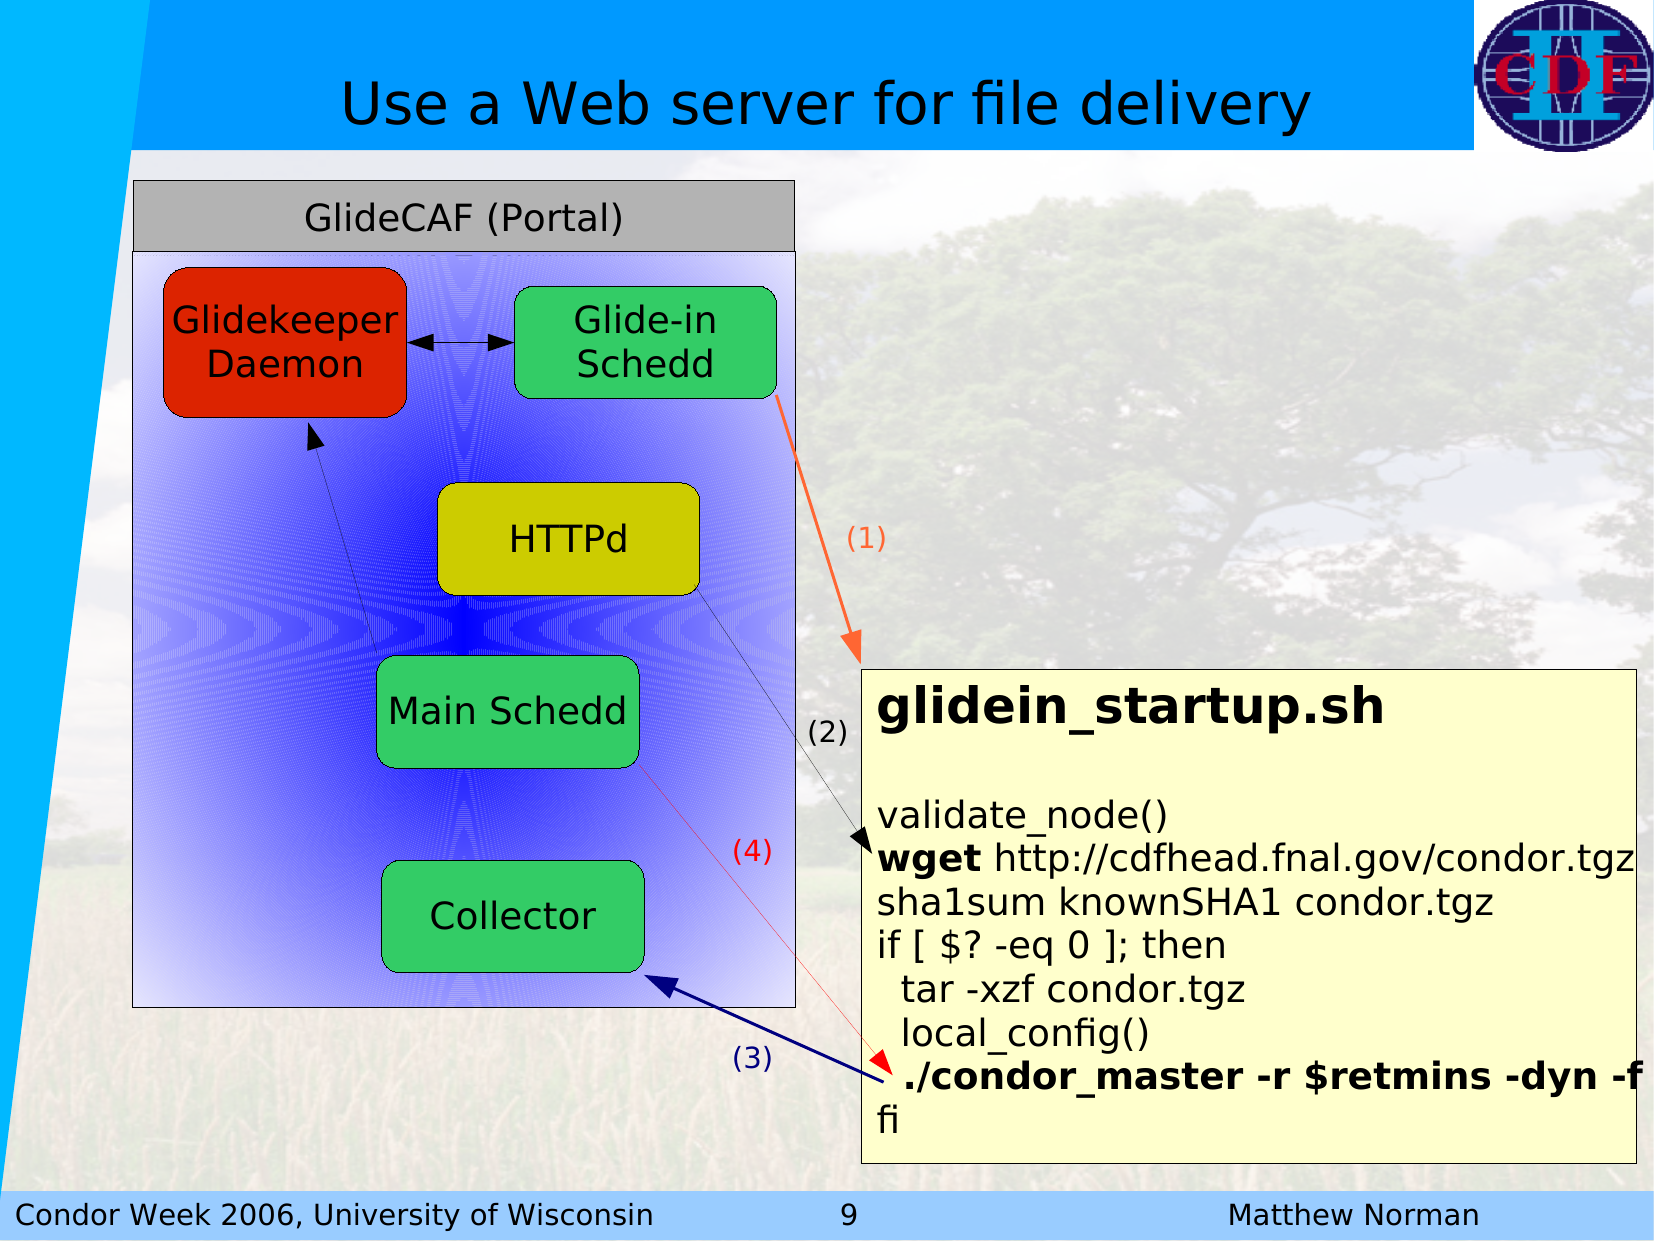

Use a Web server for file delivery
GlideCAF (Portal)
Glidekeeper
Daemon
Glide-in
Schedd
HTTPd
(1)
Main Schedd
glidein_startup.sh
validate_node()
wget http://cdfhead.fnal.gov/condor.tgz
sha1sum knownSHA1 condor.tgz
if [ $? -eq 0 ]; then
 tar -xzf condor.tgz
 local_config()
 ./condor_master -r $retmins -dyn -f
fi
(2)
(4)
Collector
(3)